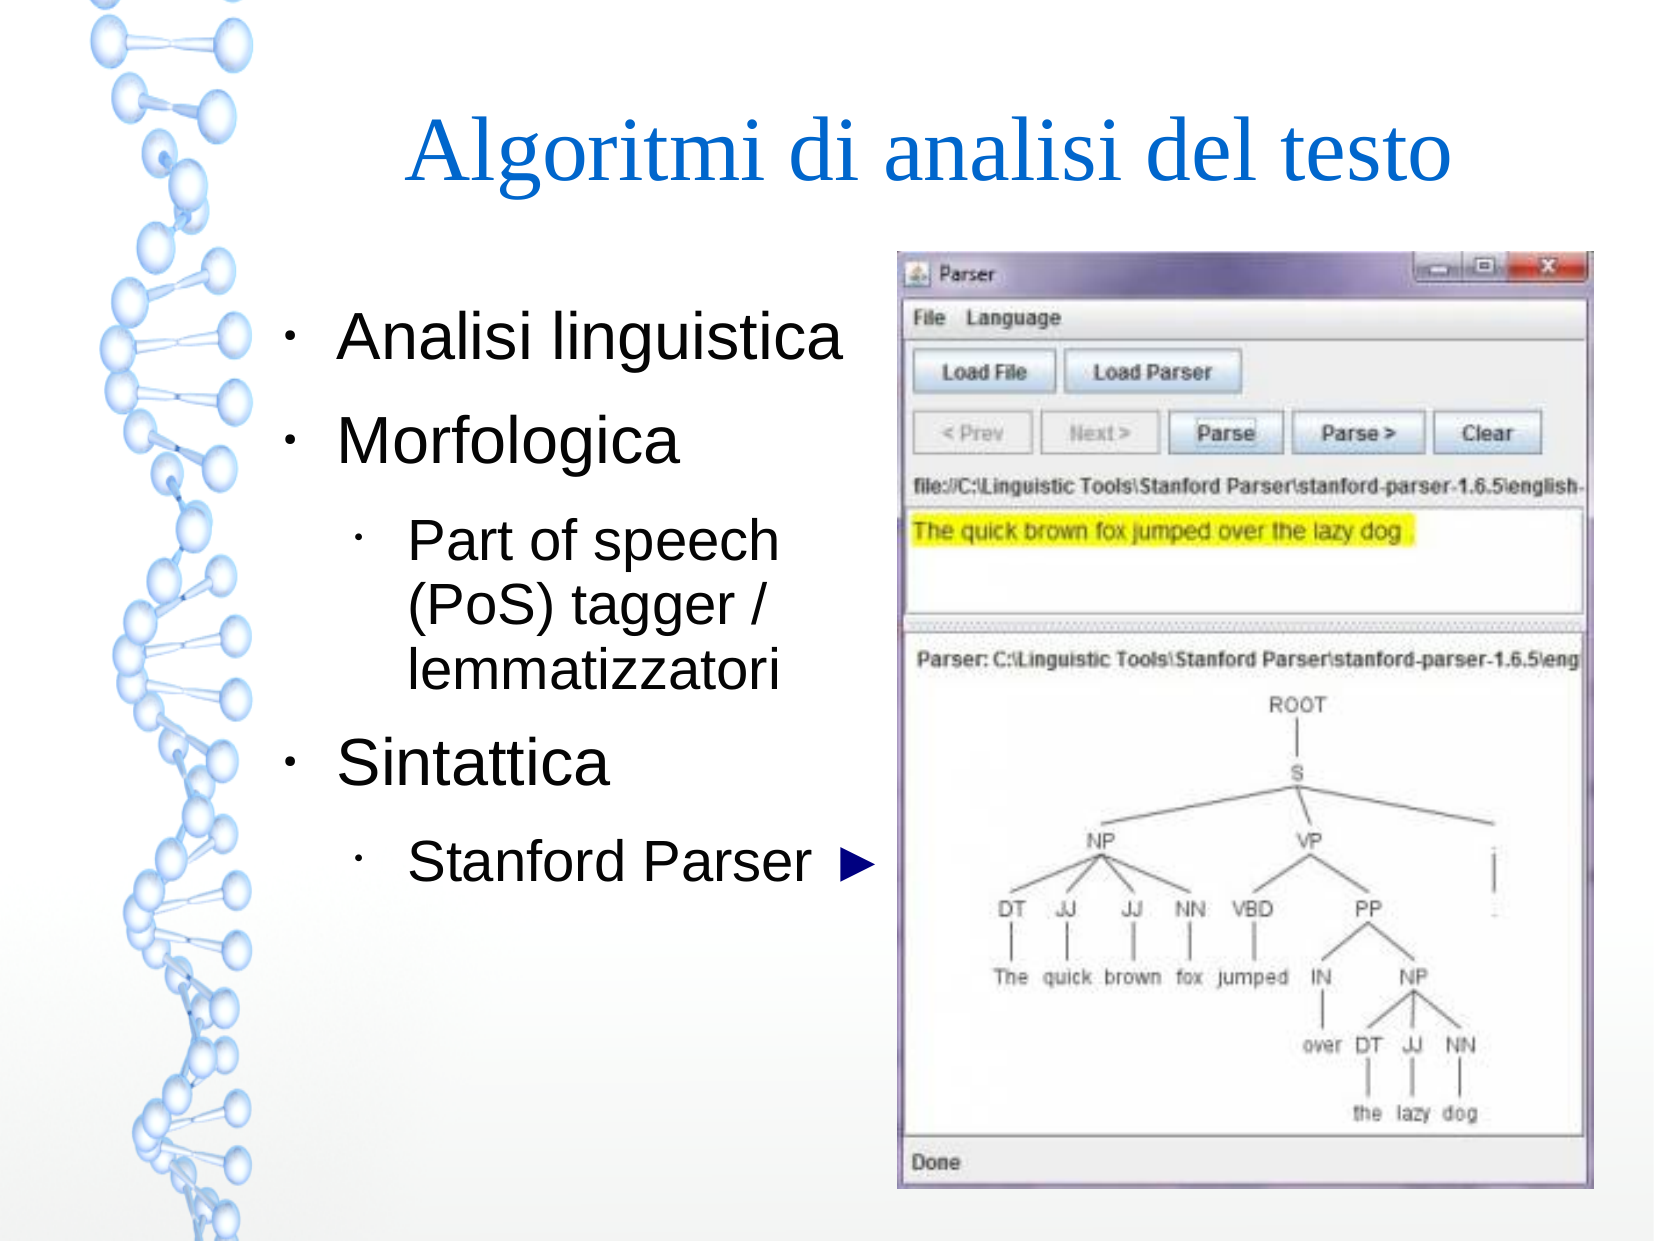

# Algoritmi di analisi del testo
Analisi linguistica
Morfologica
Part of speech (PoS) tagger / lemmatizzatori
Sintattica
Stanford Parser ►